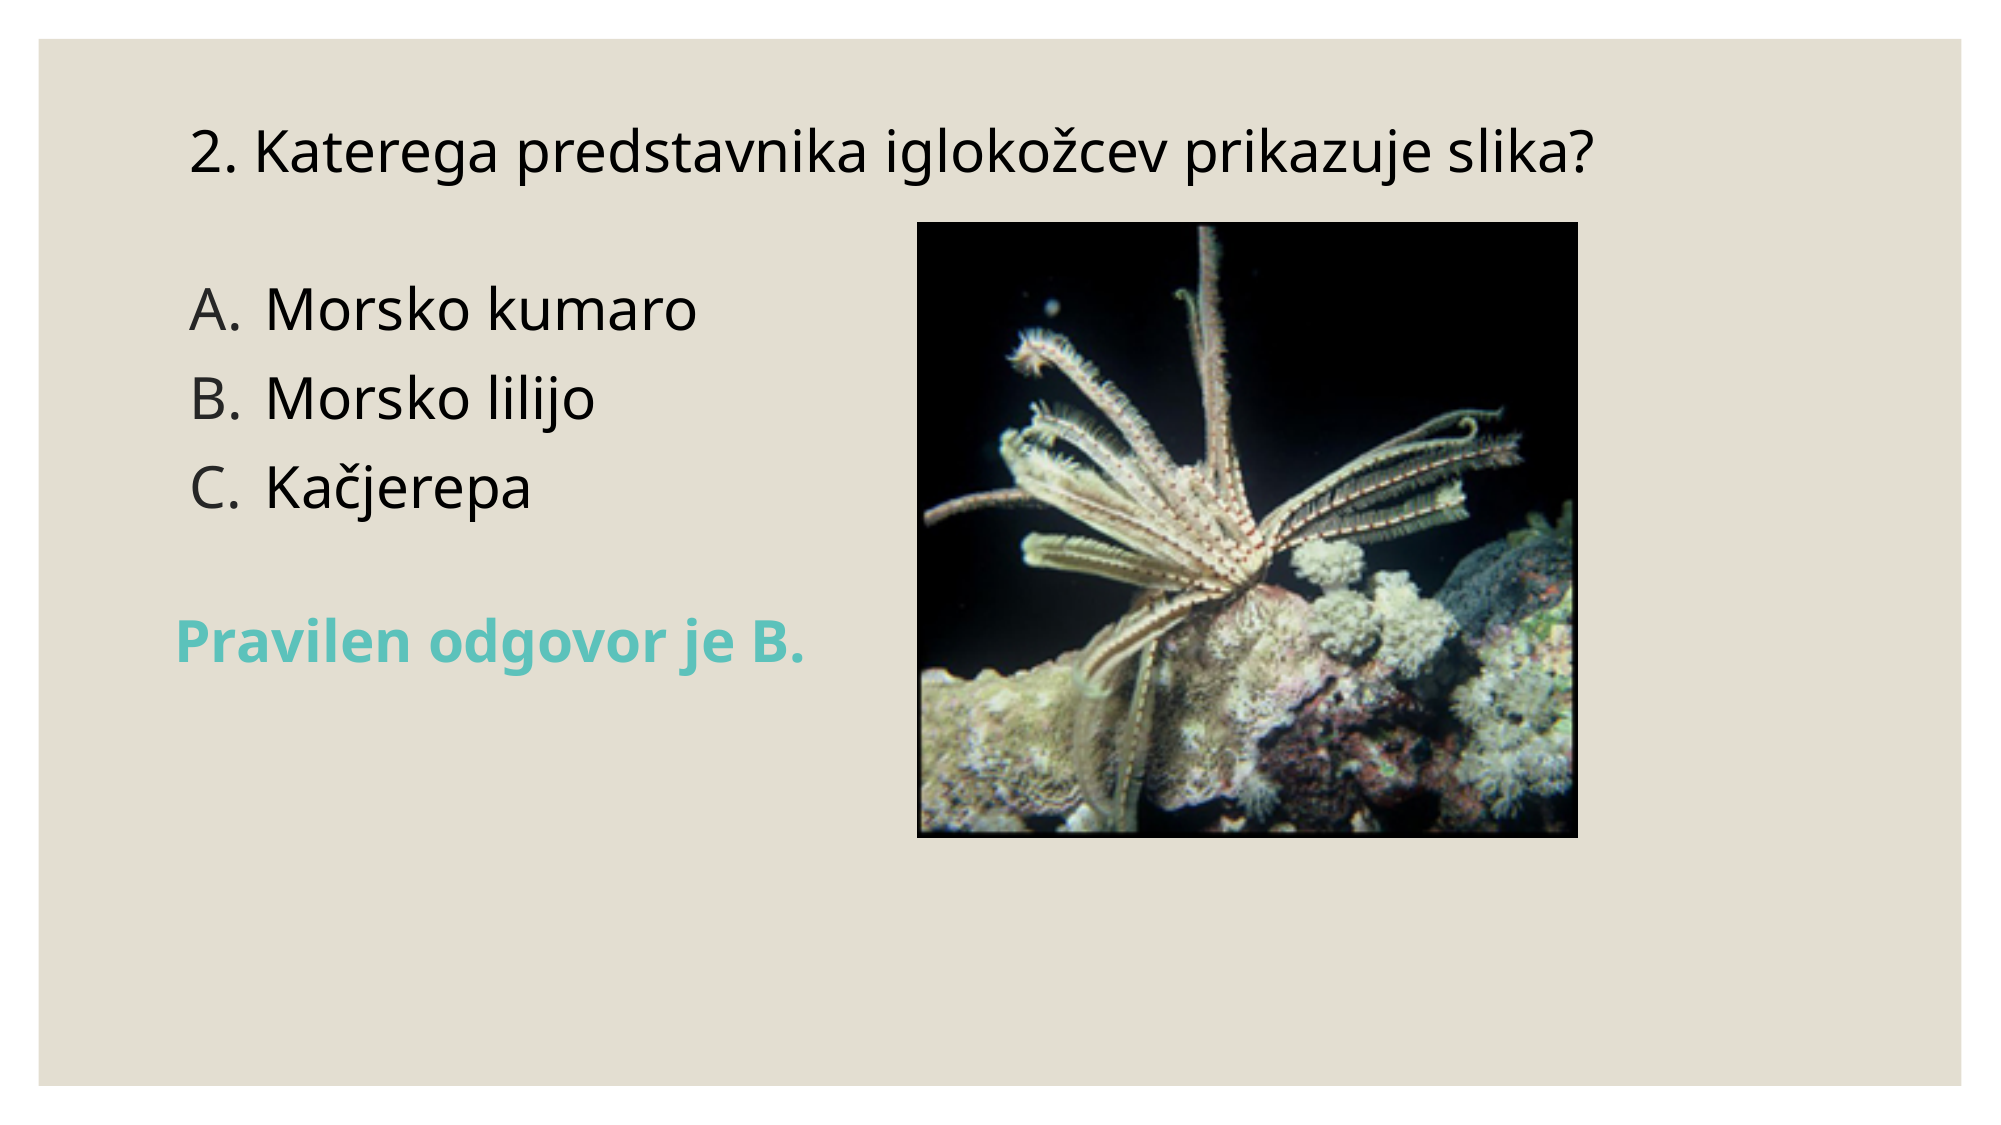

# 2. Katerega predstavnika iglokožcev prikazuje slika?
Morsko kumaro
Morsko lilijo
Kačjerepa
Pravilen odgovor je B.